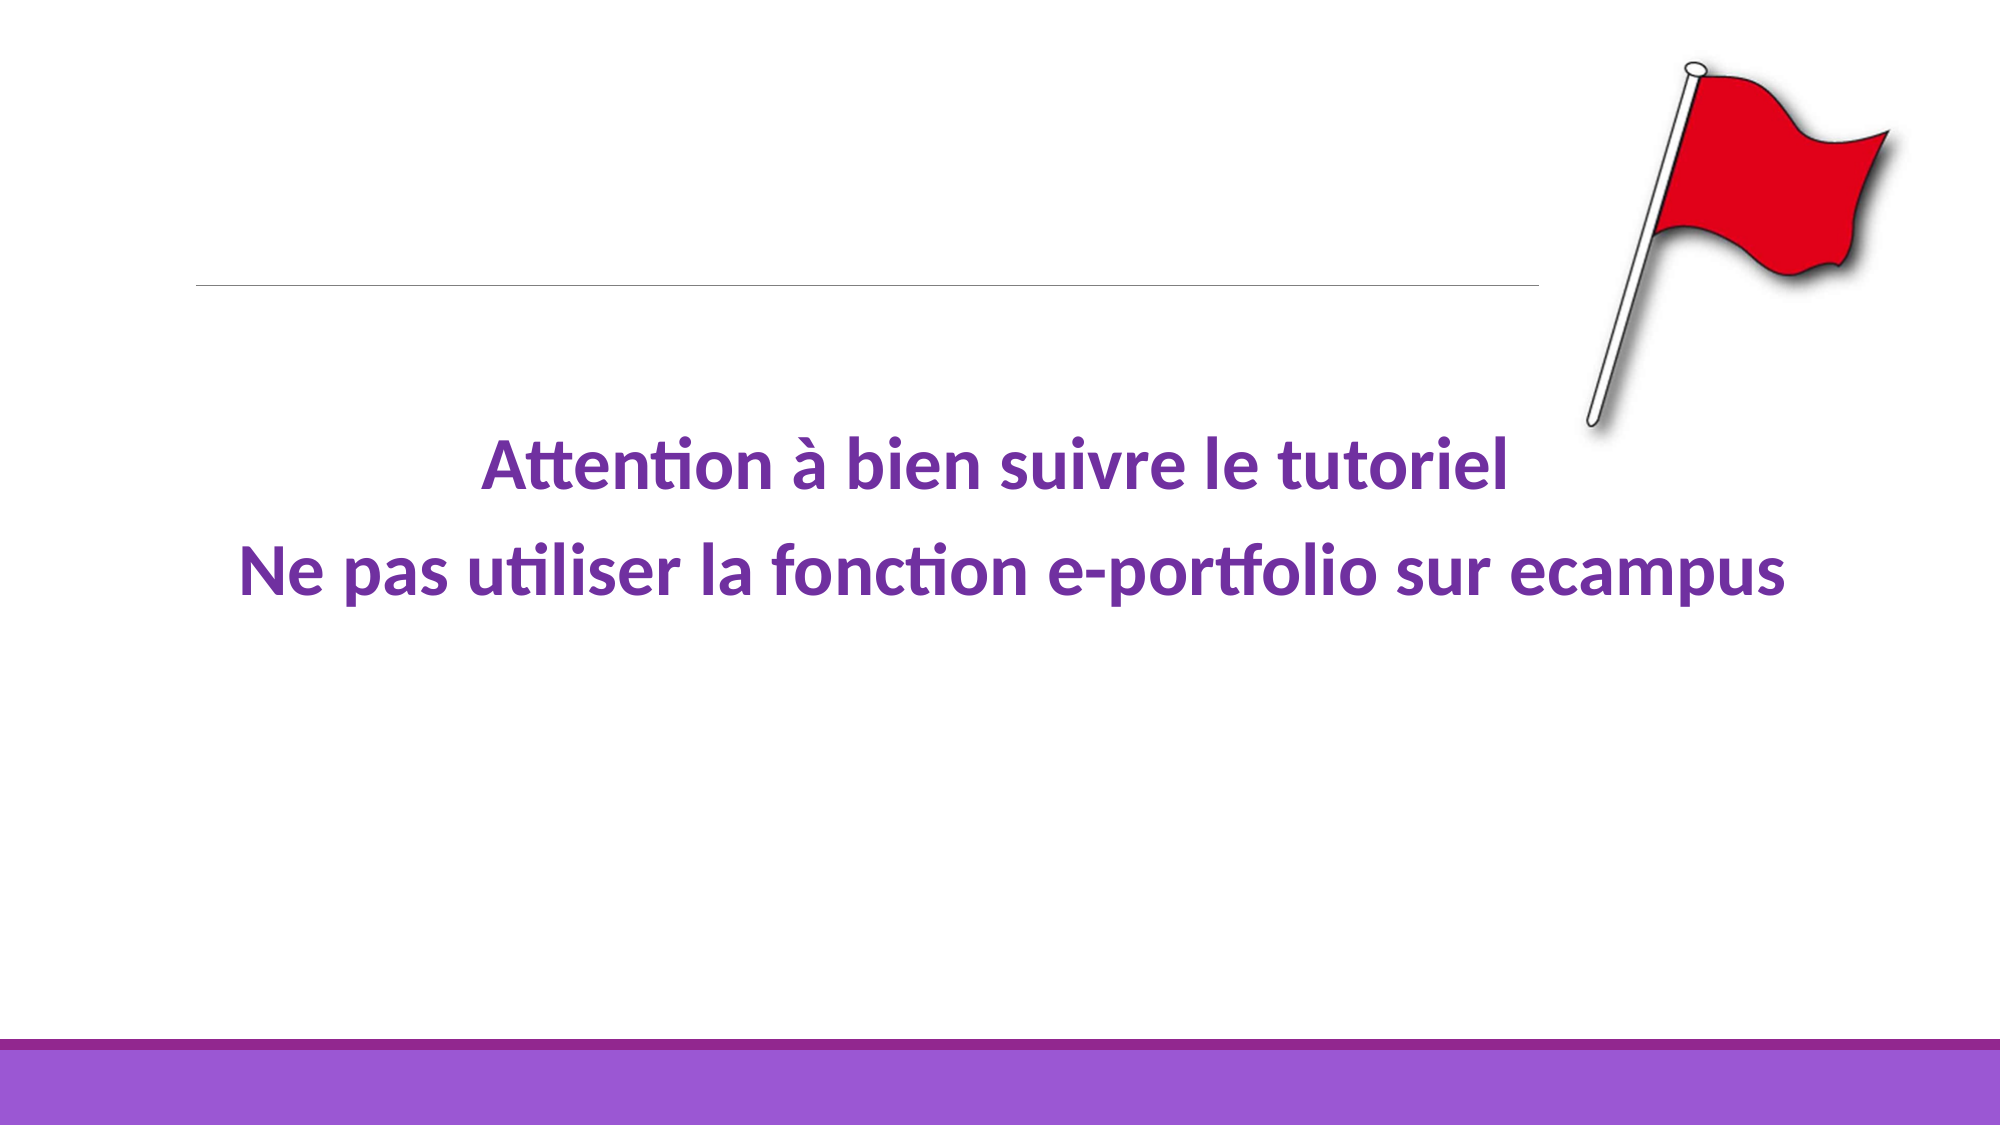

#
Attention à bien suivre le tutoriel
Ne pas utiliser la fonction e-portfolio sur ecampus